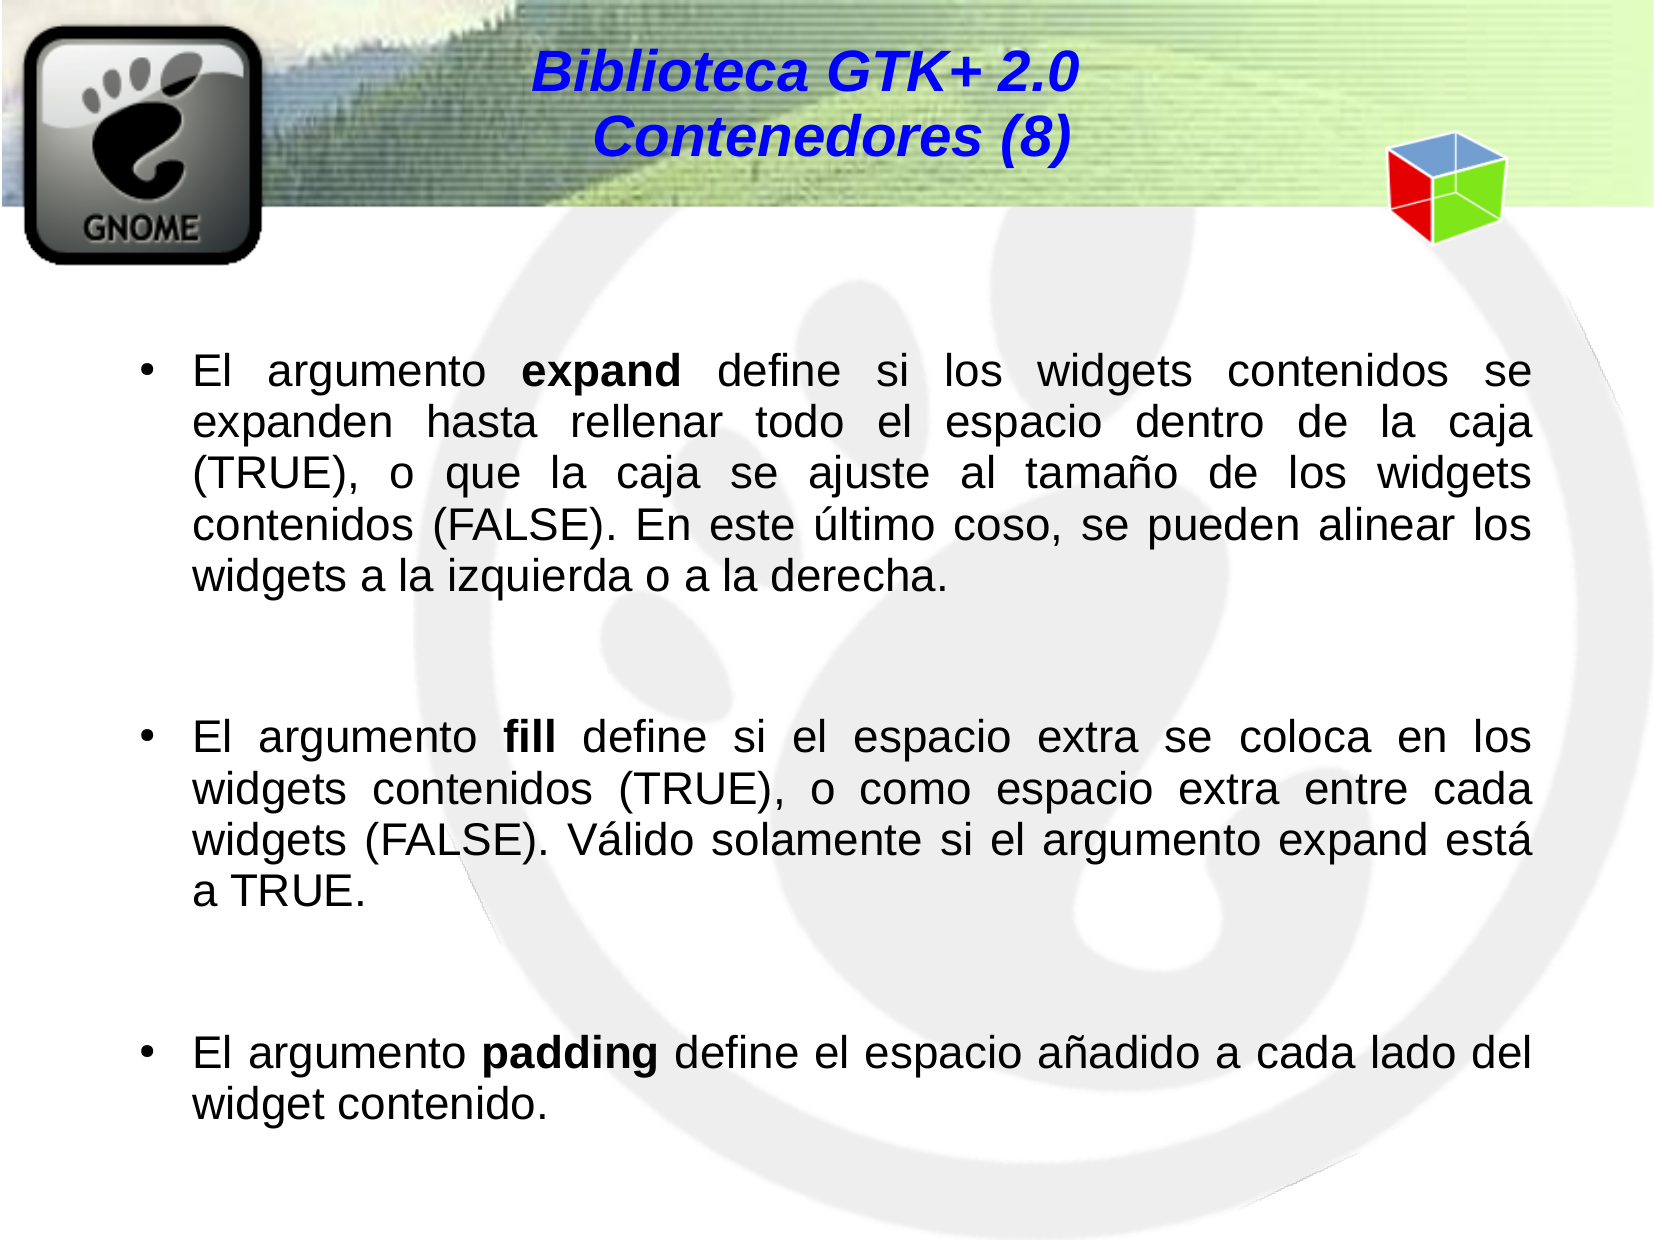

# Biblioteca GTK+ 2.0 Contenedores (8)
El argumento expand define si los widgets contenidos se expanden hasta rellenar todo el espacio dentro de la caja (TRUE), o que la caja se ajuste al tamaño de los widgets contenidos (FALSE). En este último coso, se pueden alinear los widgets a la izquierda o a la derecha.
El argumento fill define si el espacio extra se coloca en los widgets contenidos (TRUE), o como espacio extra entre cada widgets (FALSE). Válido solamente si el argumento expand está a TRUE.
El argumento padding define el espacio añadido a cada lado del widget contenido.